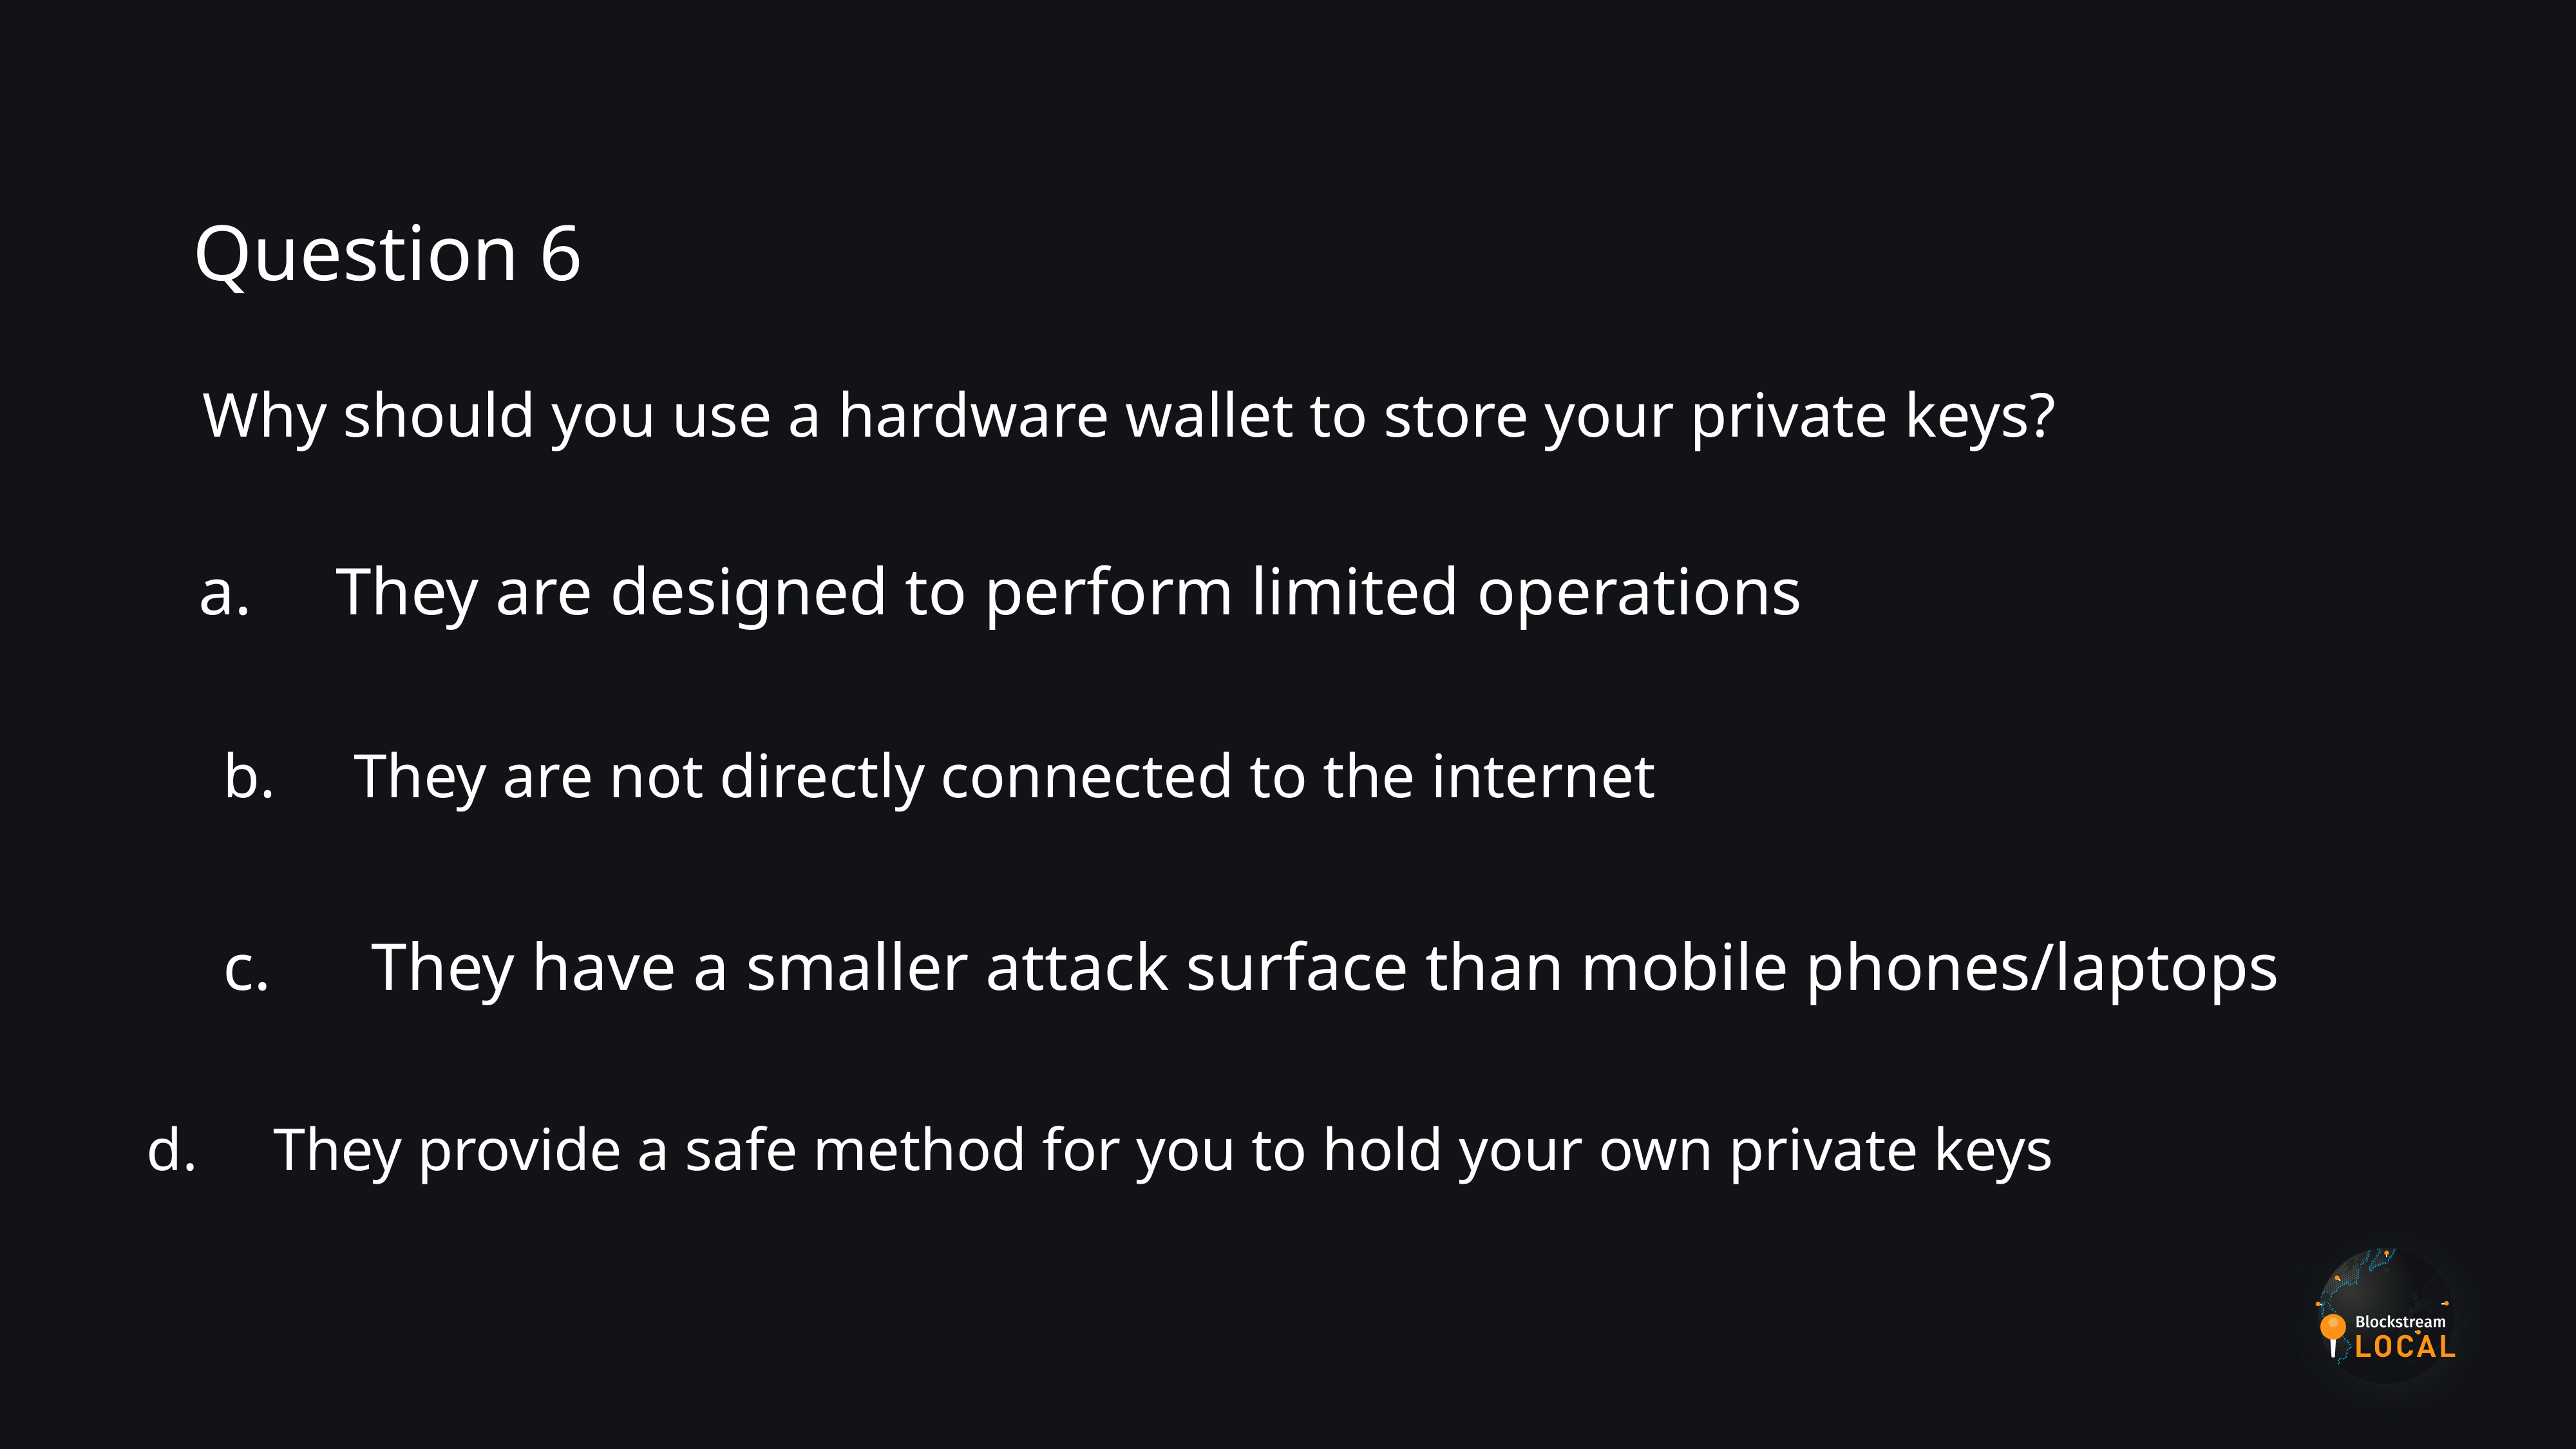

# Question 6
Why should you use a hardware wallet to store your private keys?
a. They are designed to perform limited operations
b. They are not directly connected to the internet
c. They have a smaller attack surface than mobile phones/laptops
d. They provide a safe method for you to hold your own private keys